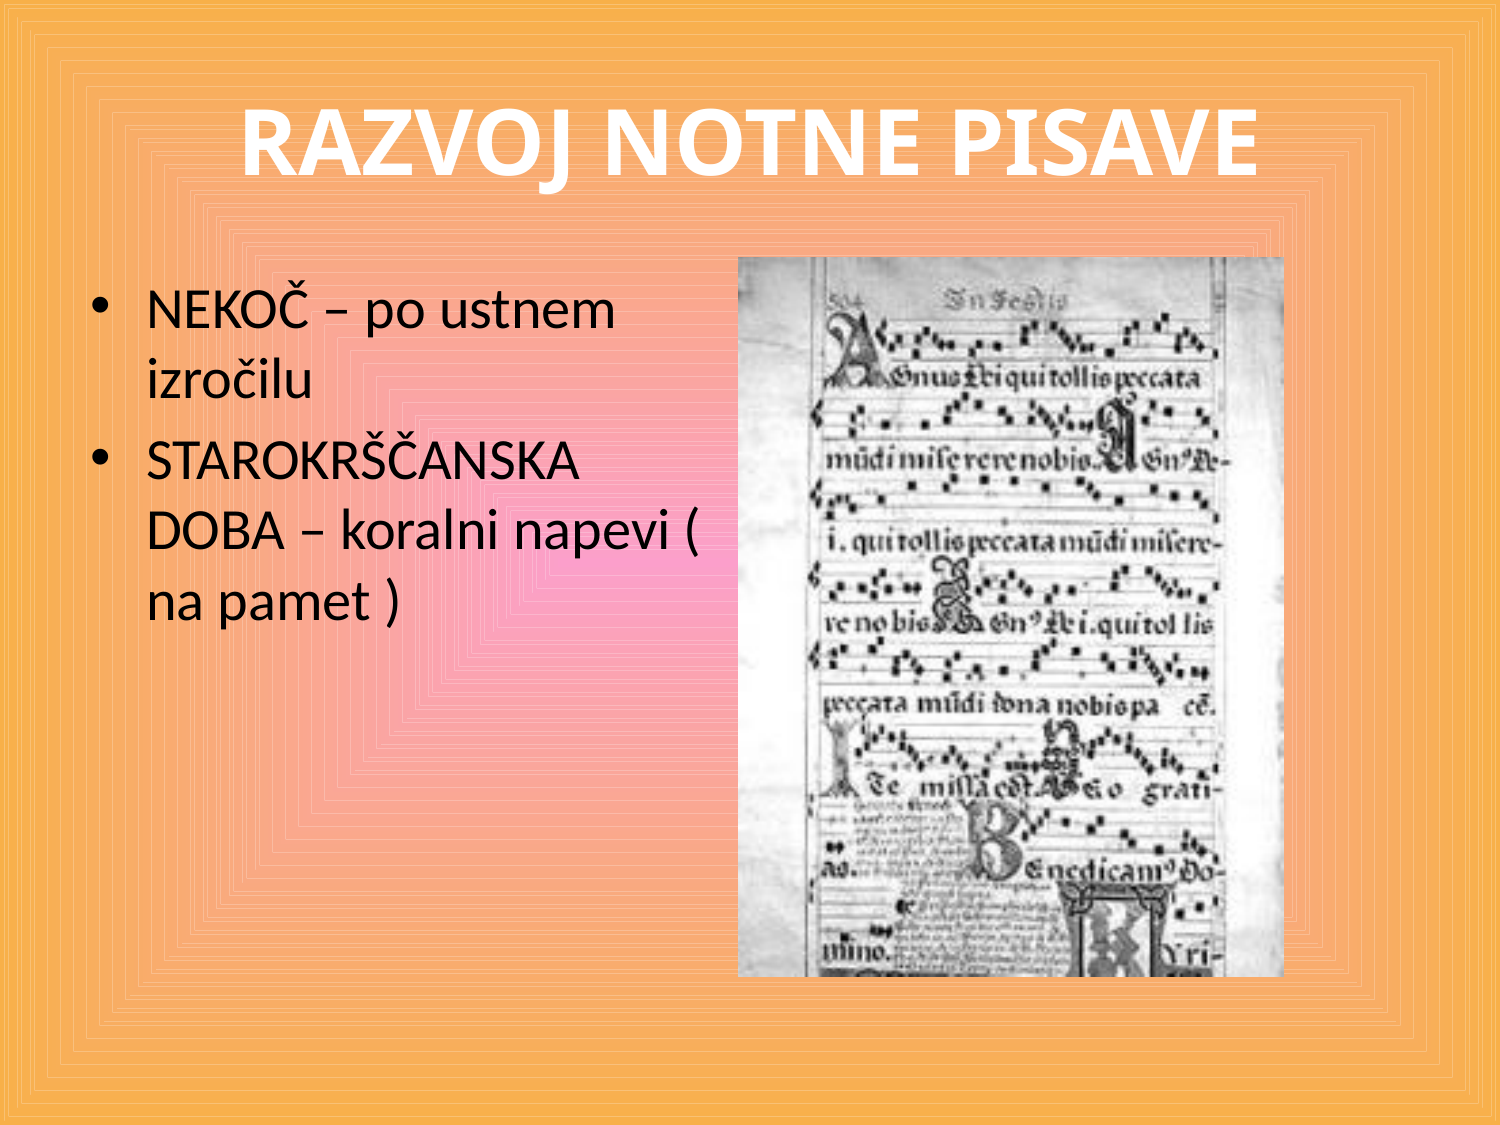

# RAZVOJ NOTNE PISAVE
NEKOČ – po ustnem izročilu
STAROKRŠČANSKA DOBA – koralni napevi ( na pamet )